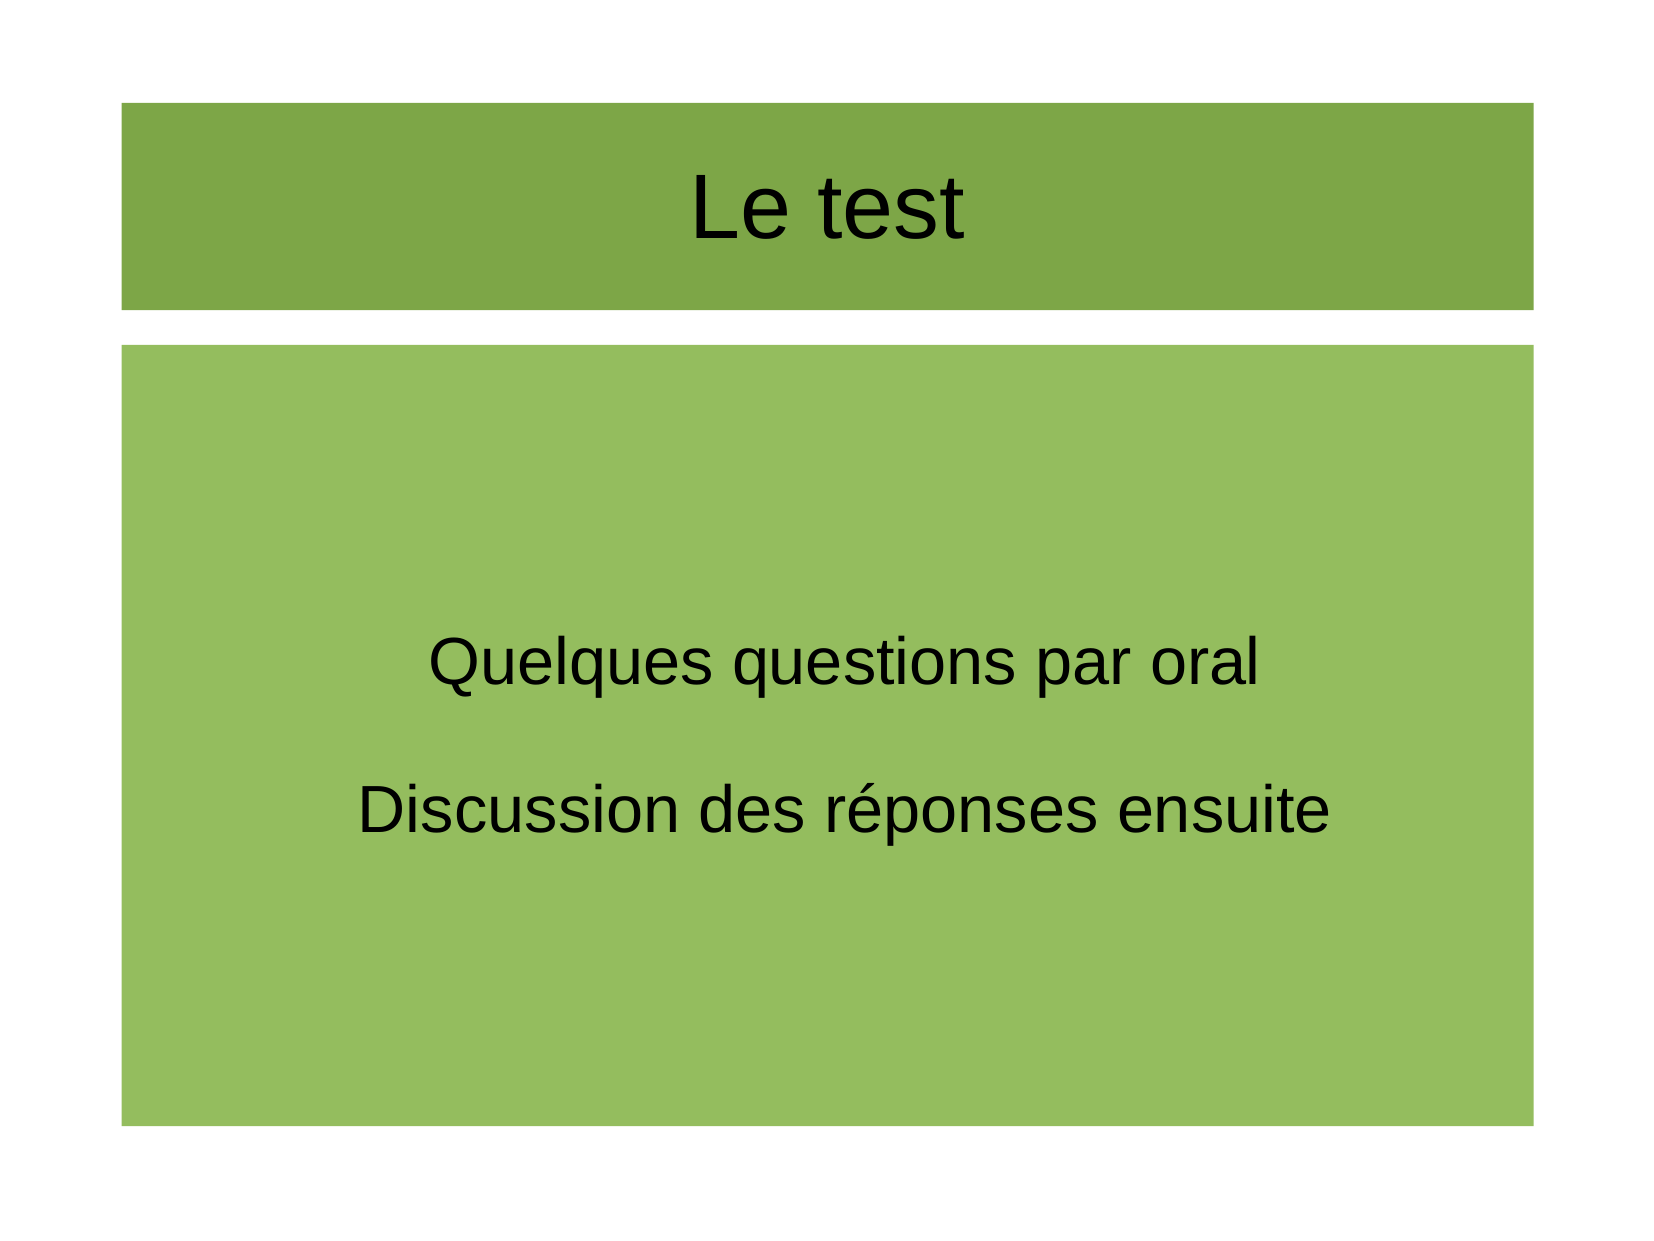

# Le test
Quelques questions par oral
Discussion des réponses ensuite